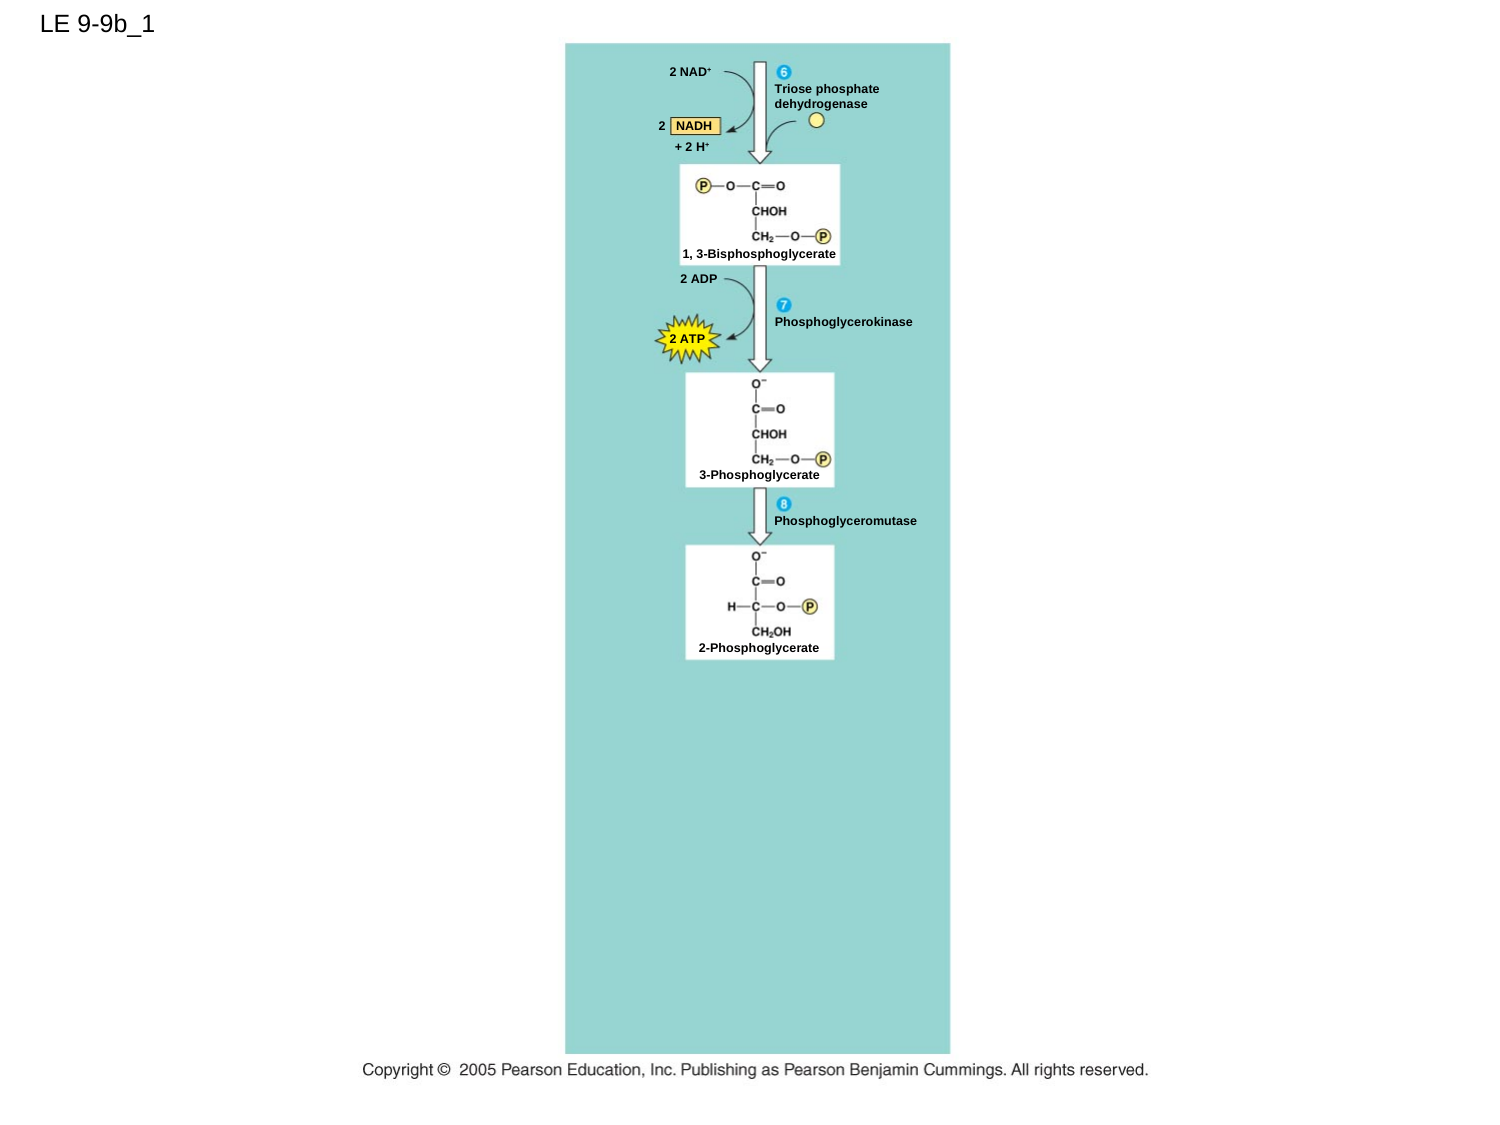

# LE 9-9b_1
2 NAD+
Triose phosphate
dehydrogenase
NADH
2
+ 2 H+
1, 3-Bisphosphoglycerate
2 ADP
Phosphoglycerokinase
2 ATP
3-Phosphoglycerate
Phosphoglyceromutase
2-Phosphoglycerate